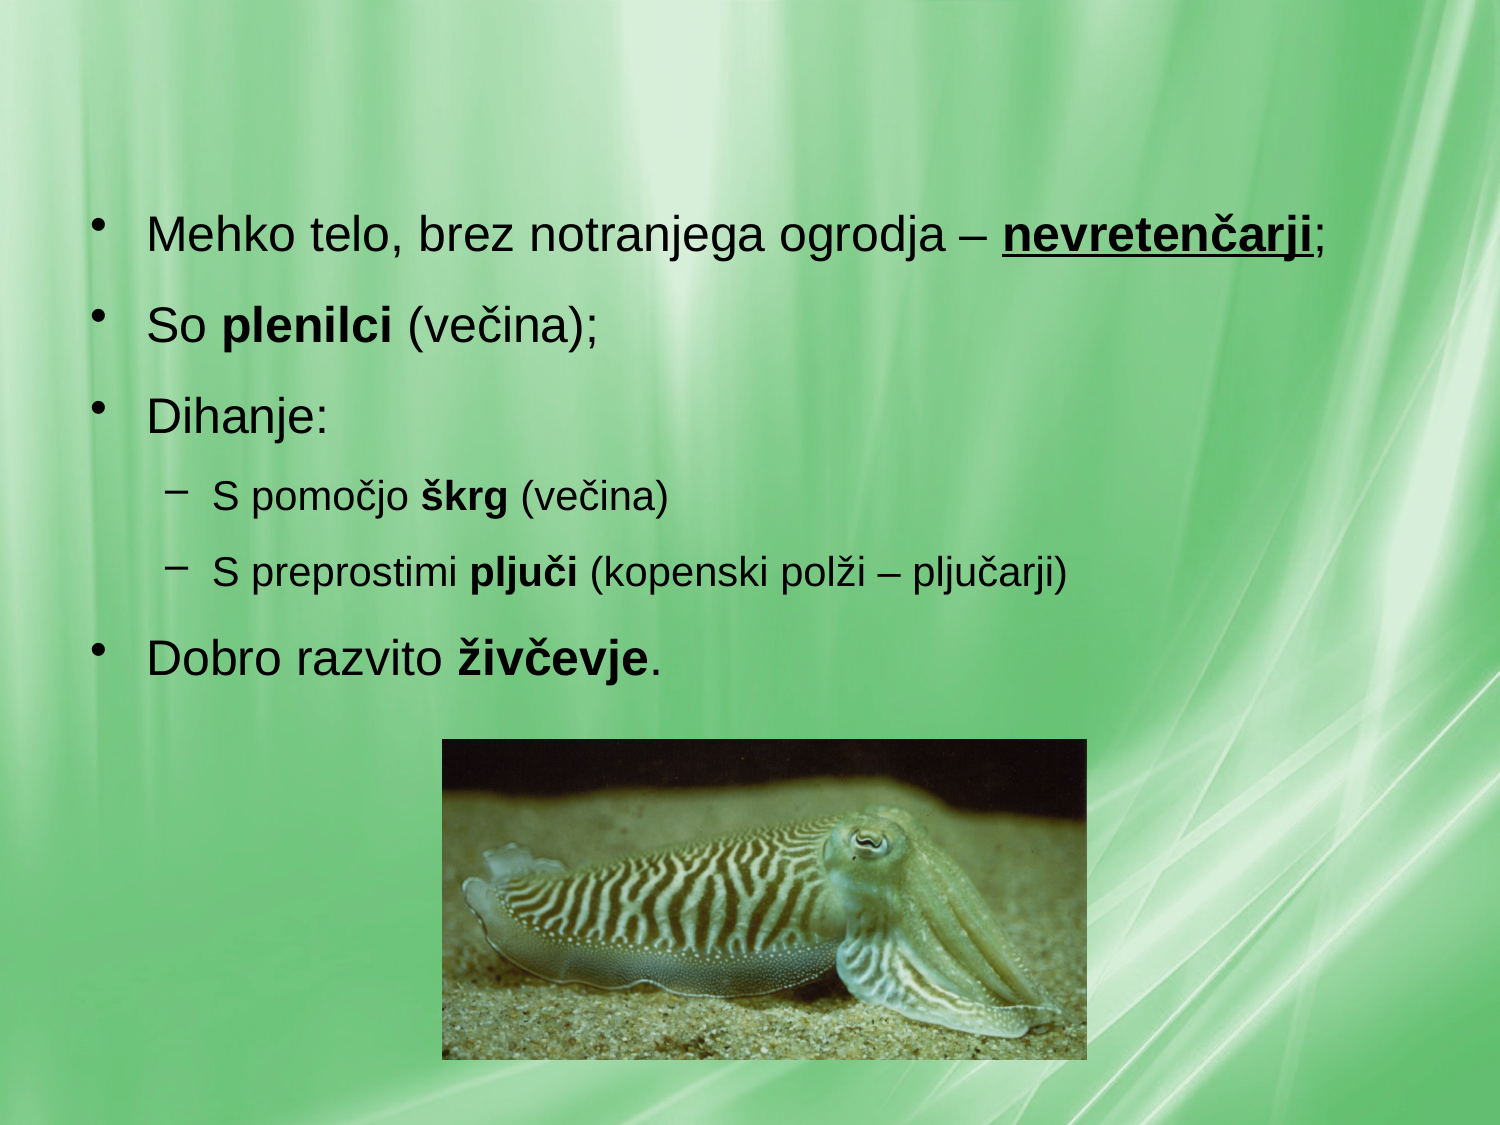

# Mehko telo, brez notranjega ogrodja – nevretenčarji;
So plenilci (večina);
Dihanje:
S pomočjo škrg (večina)
S preprostimi pljuči (kopenski polži – pljučarji)
Dobro razvito živčevje.